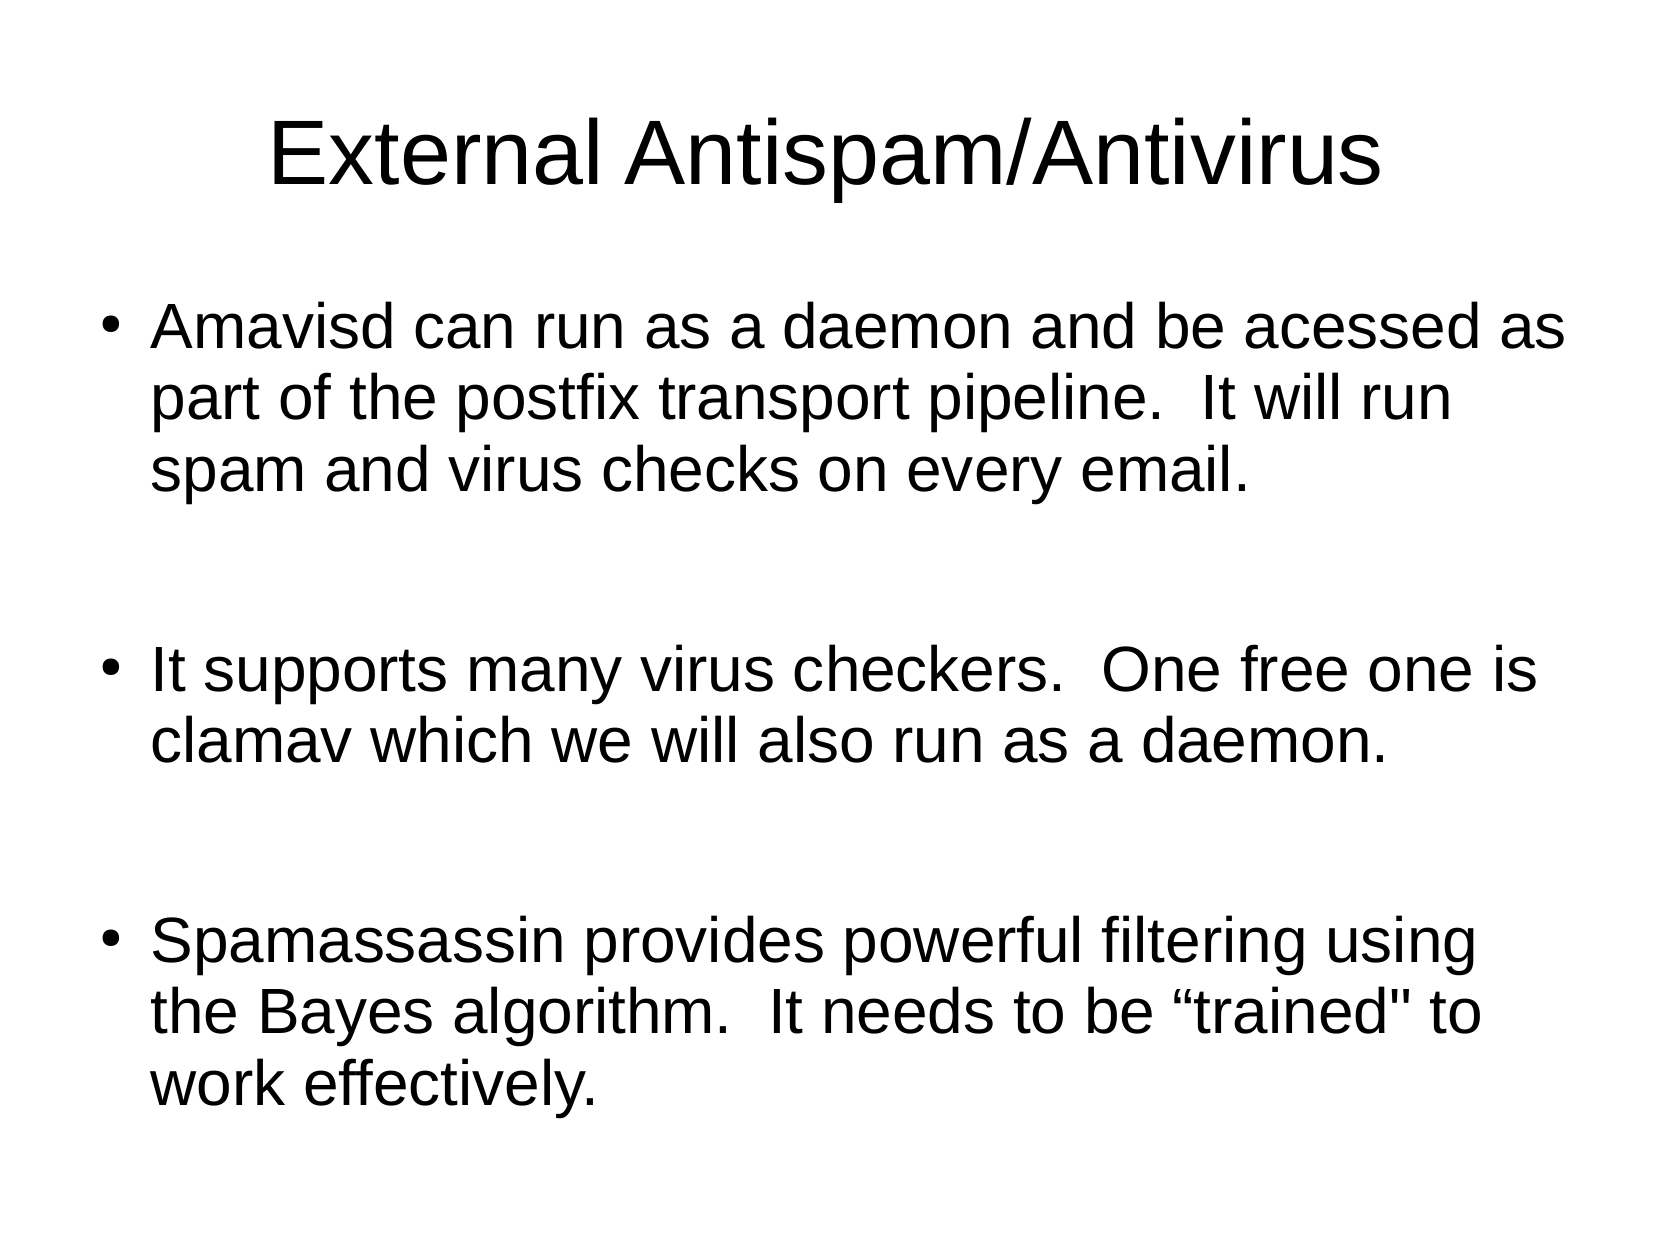

# External Antispam/Antivirus
Amavisd can run as a daemon and be acessed as part of the postfix transport pipeline. It will run spam and virus checks on every email.
It supports many virus checkers. One free one is clamav which we will also run as a daemon.
Spamassassin provides powerful filtering using the Bayes algorithm. It needs to be “trained" to work effectively.